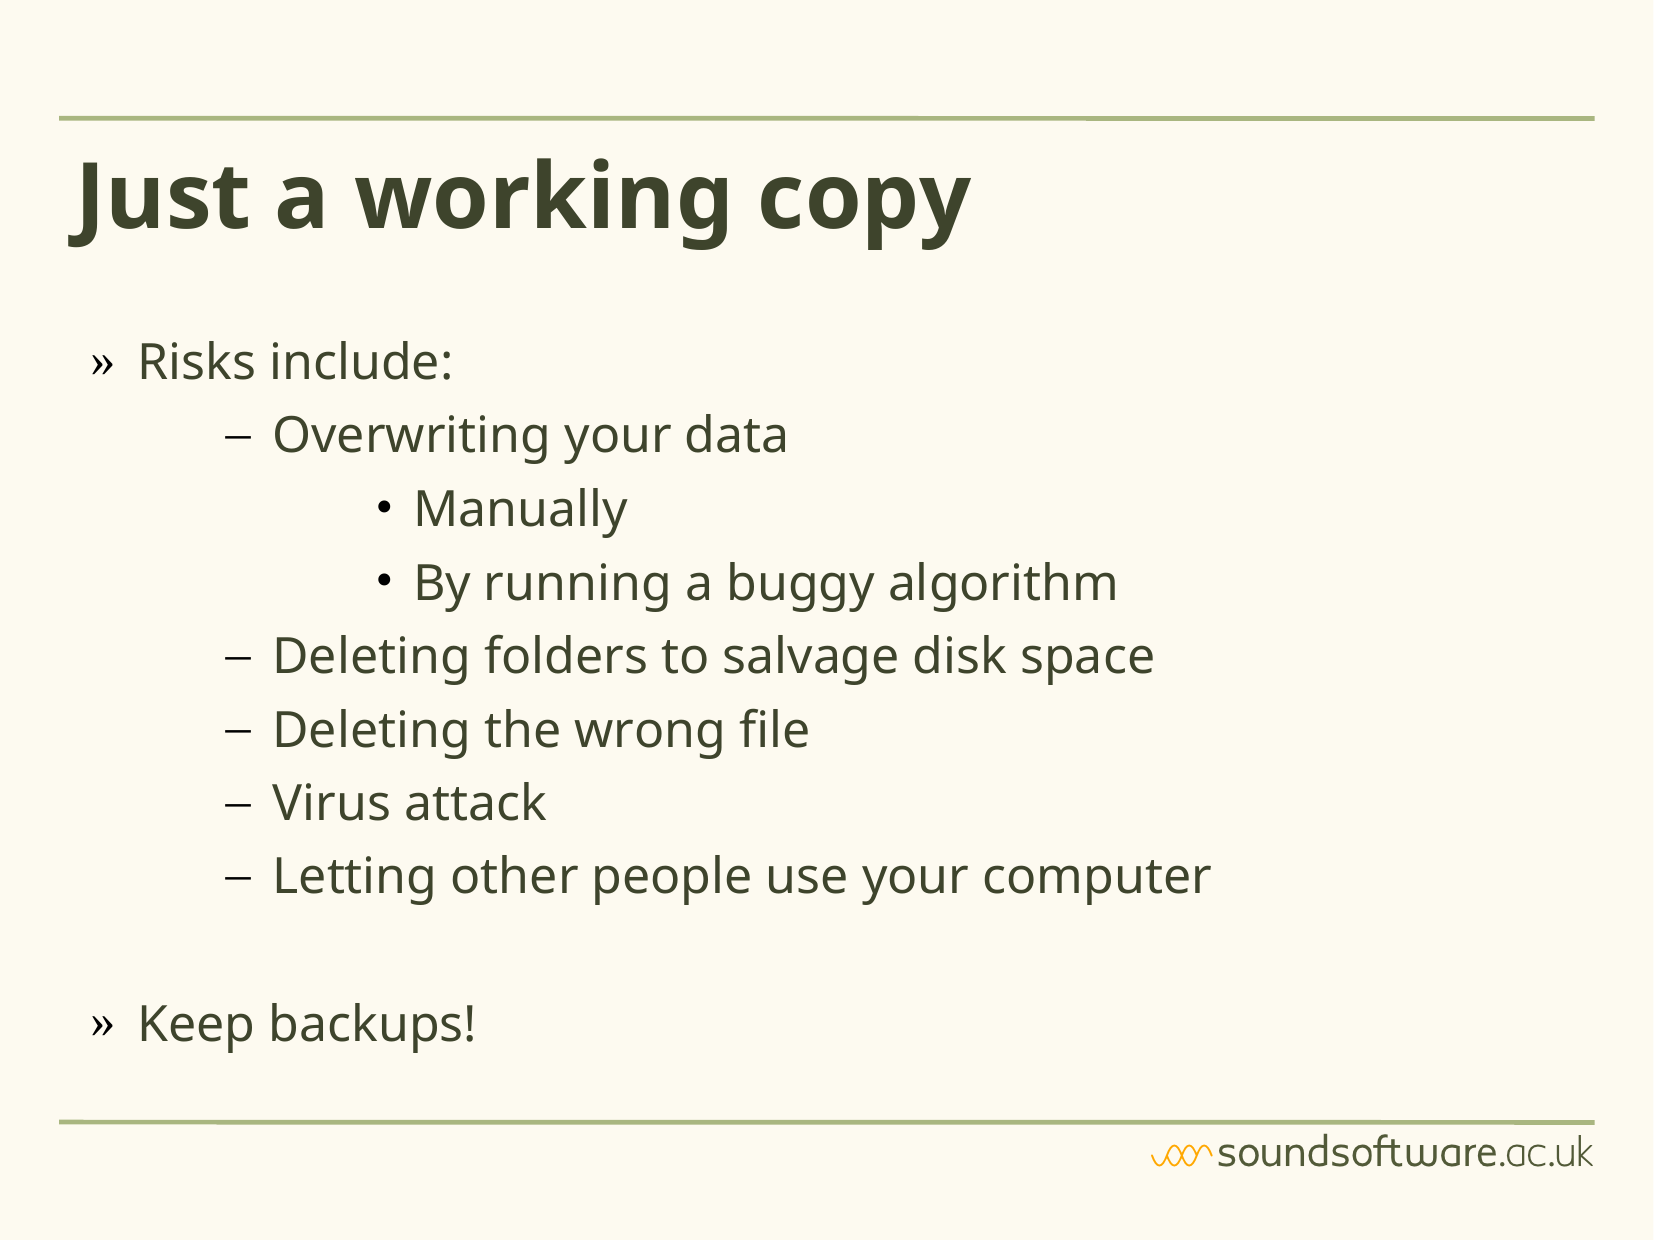

# Just a working copy
Risks include:
Overwriting your data
Manually
By running a buggy algorithm
Deleting folders to salvage disk space
Deleting the wrong file
Virus attack
Letting other people use your computer
Keep backups!